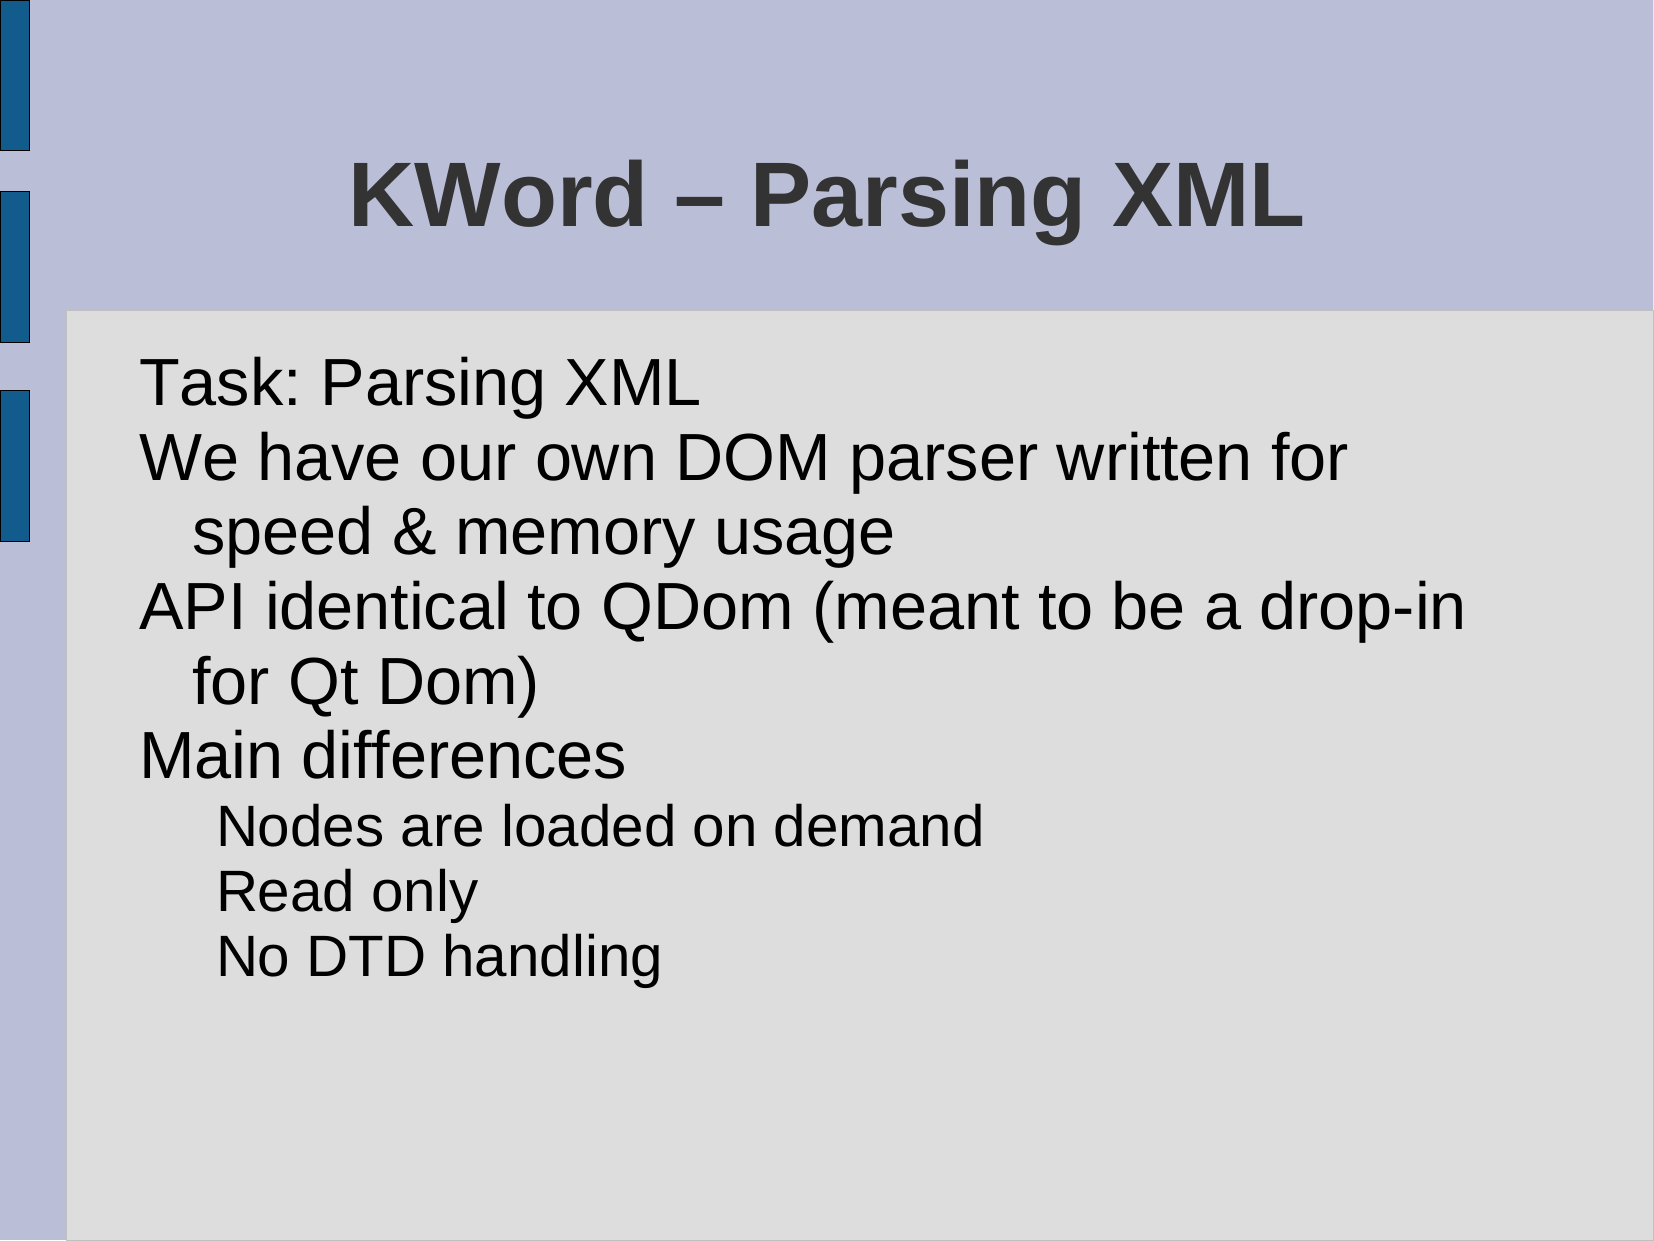

# KWord – Parsing XML
Task: Parsing XML
We have our own DOM parser written for speed & memory usage
API identical to QDom (meant to be a drop-in for Qt Dom)
Main differences
Nodes are loaded on demand
Read only
No DTD handling